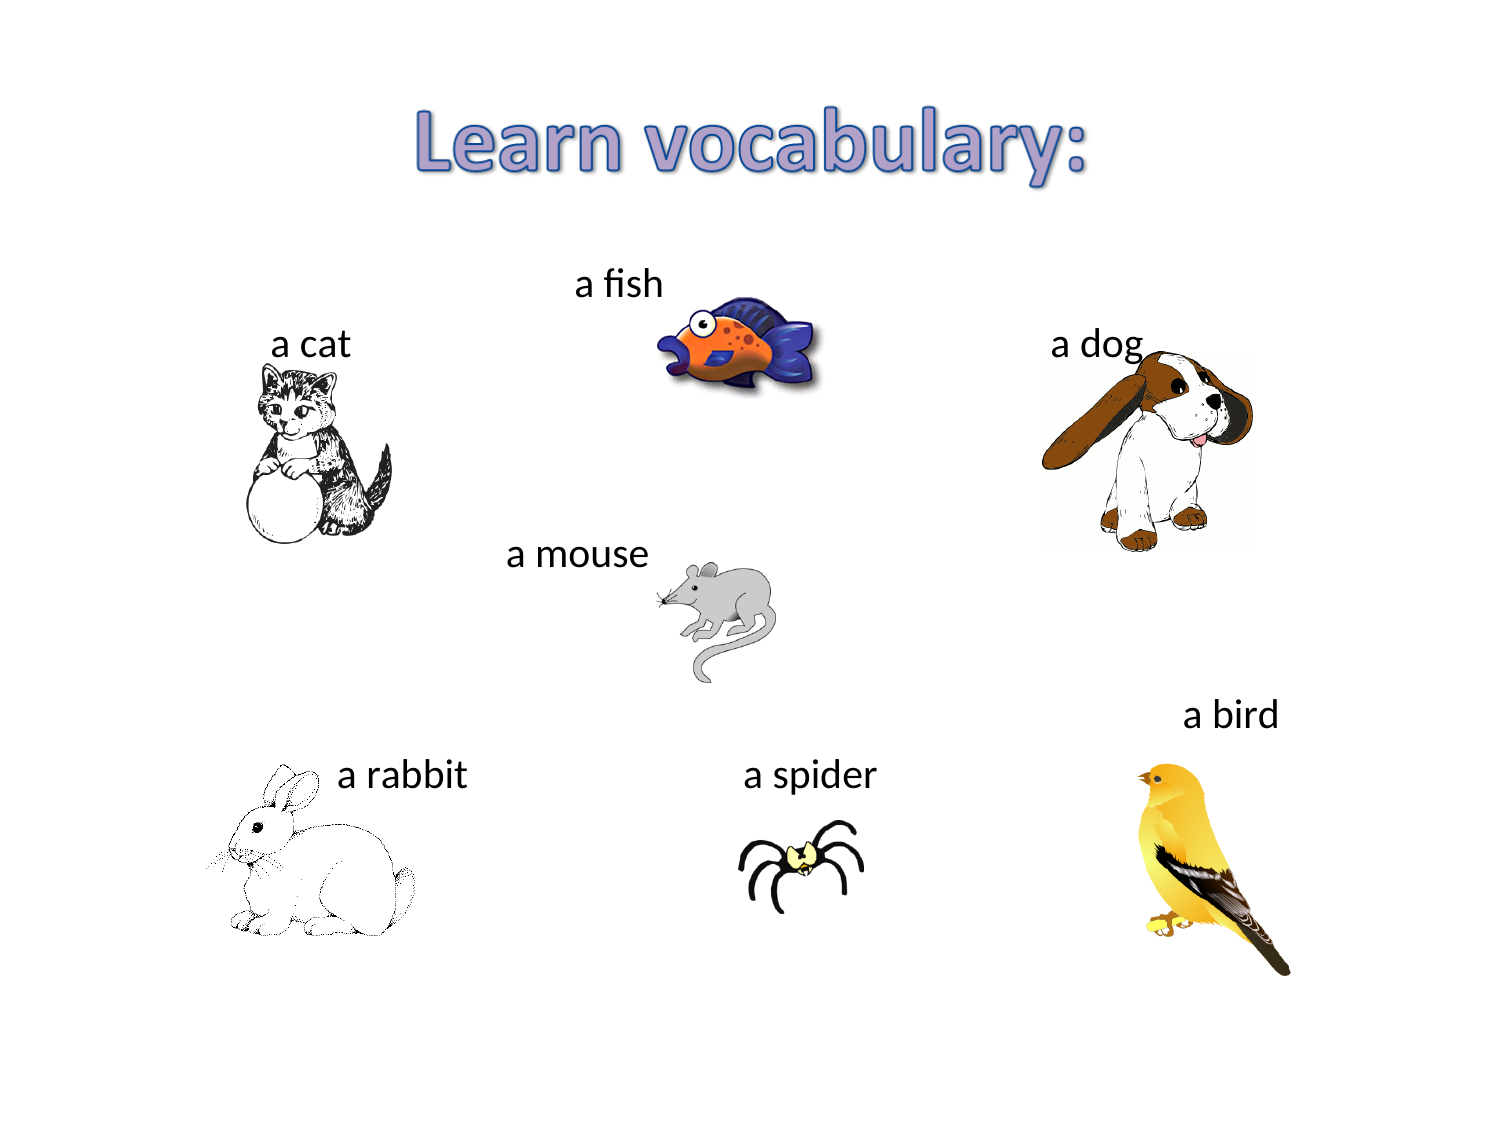

# a fish
a cat 			 a dog
		 a mouse
 a bird
 a rabbit a spider